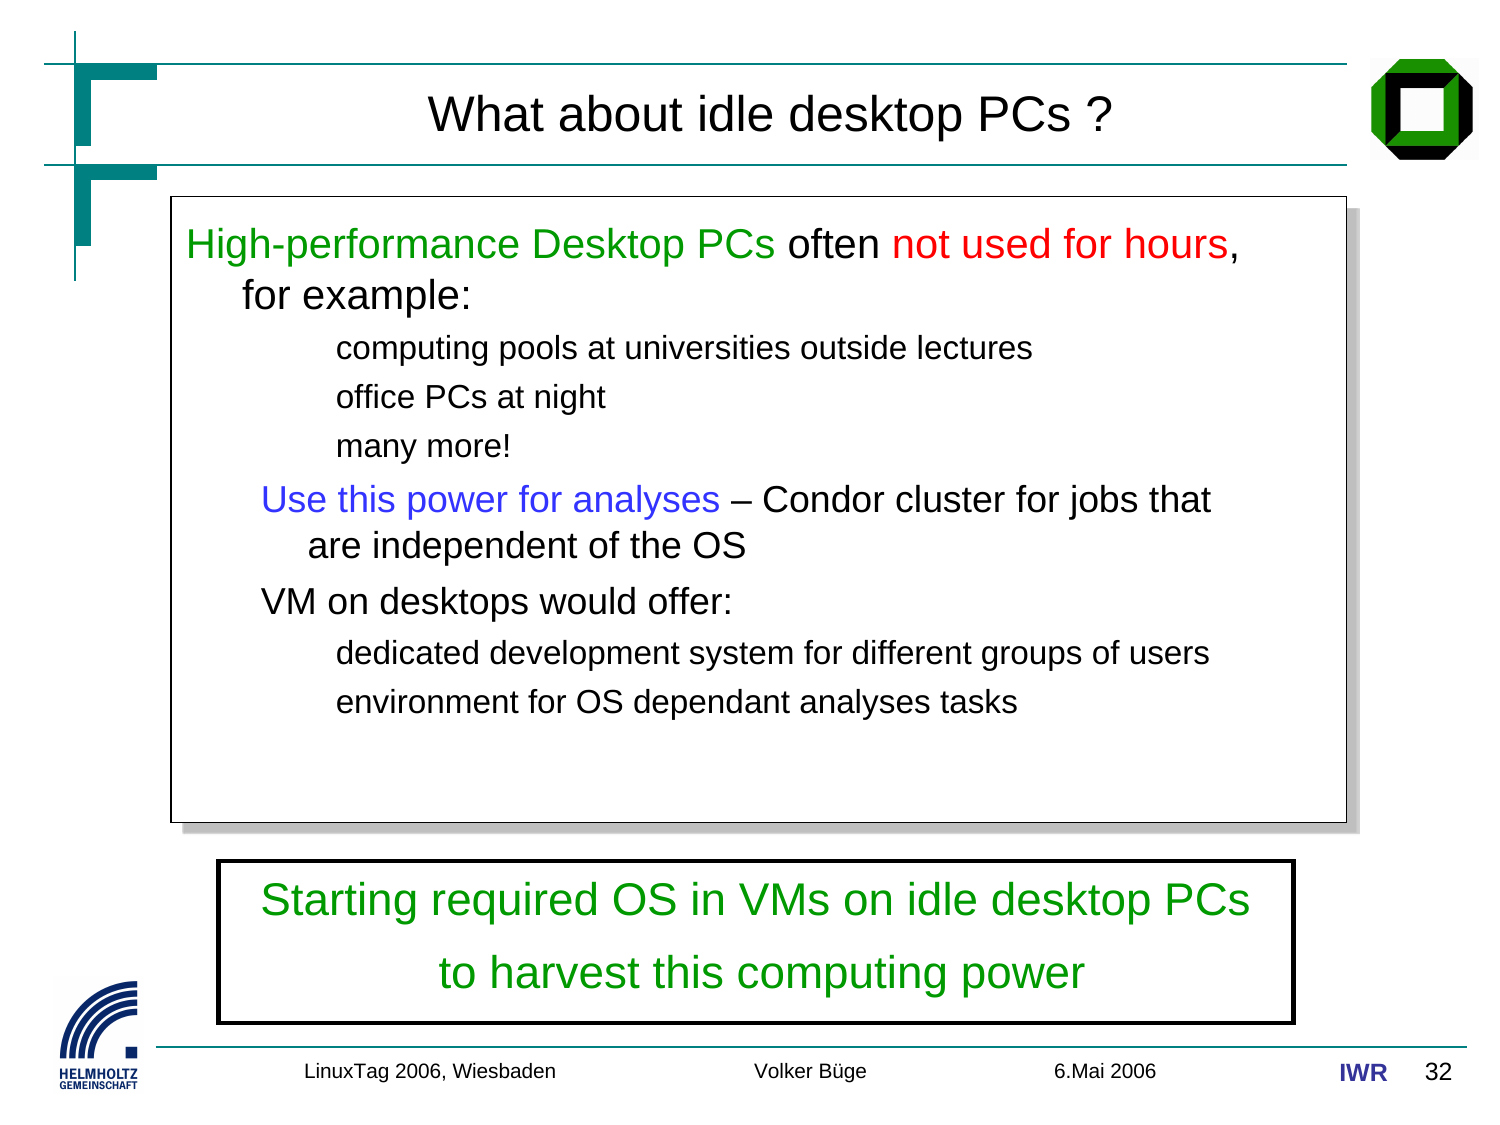

# What about idle desktop PCs ?
High-performance Desktop PCs often not used for hours, for example:
computing pools at universities outside lectures
office PCs at night
many more!
Use this power for analyses – Condor cluster for jobs that are independent of the OS
VM on desktops would offer:
dedicated development system for different groups of users
environment for OS dependant analyses tasks
Starting required OS in VMs on idle desktop PCs
 to harvest this computing power
32